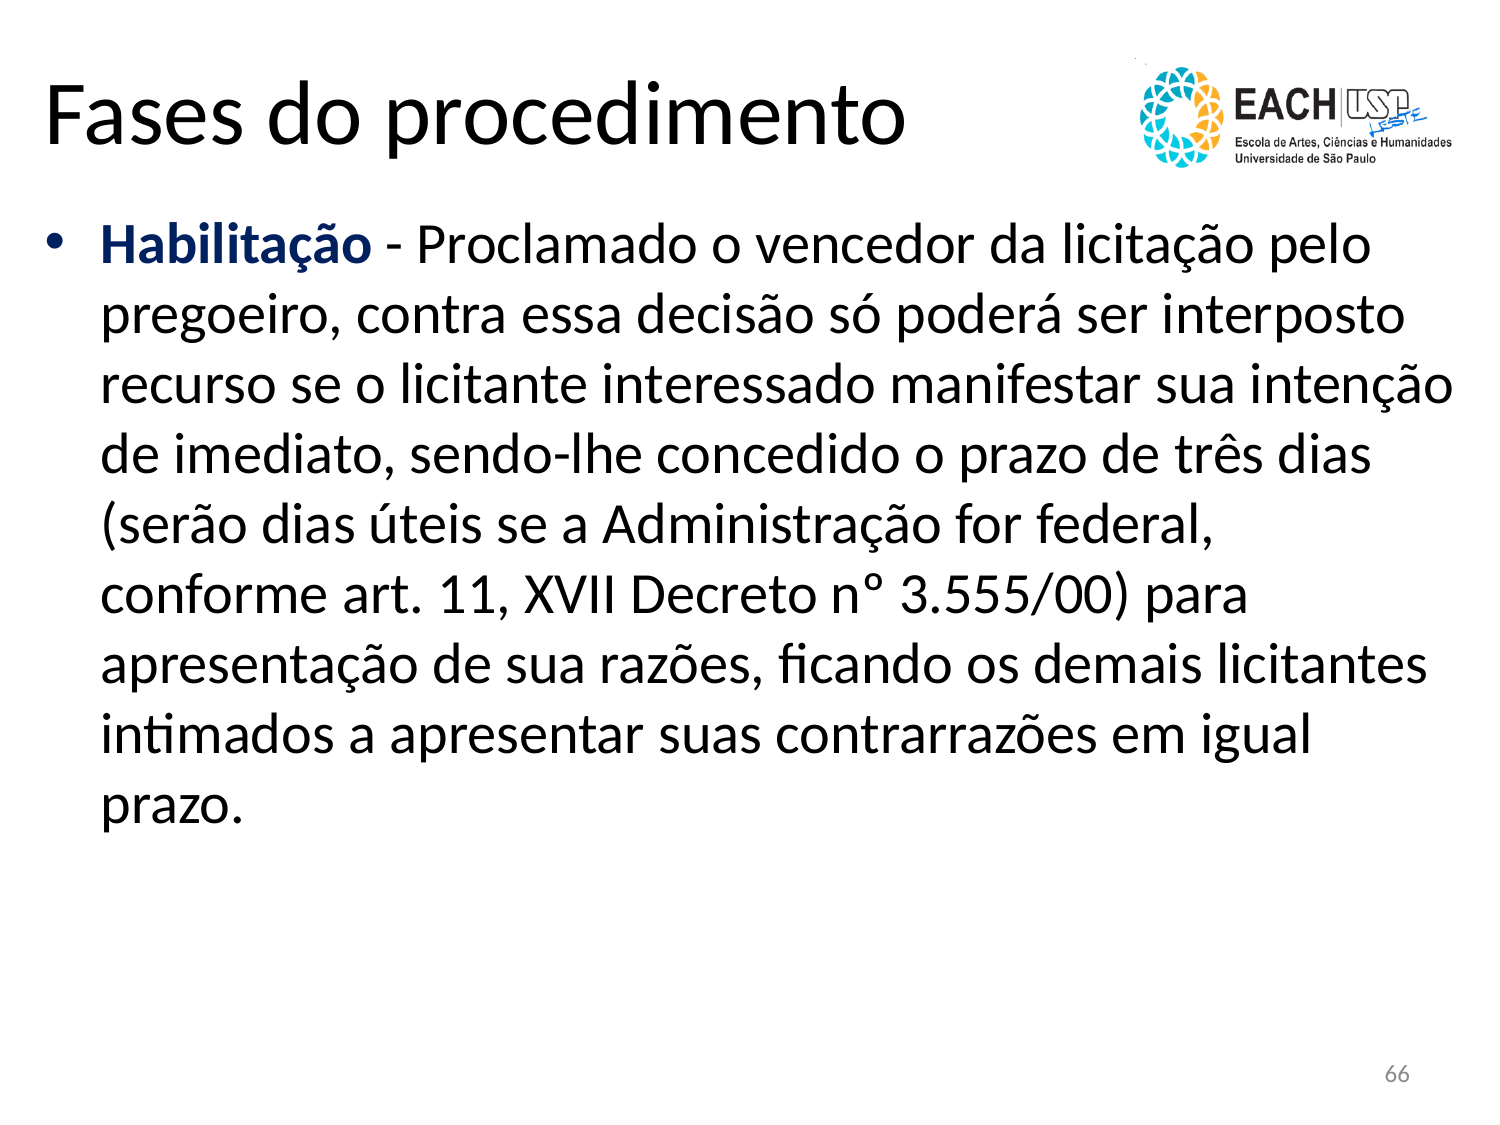

# Fases do procedimento
Habilitação - Proclamado o vencedor da licitação pelo pregoeiro, contra essa decisão só poderá ser interposto recurso se o licitante interessado manifestar sua intenção de imediato, sendo-lhe concedido o prazo de três dias (serão dias úteis se a Administração for federal, conforme art. 11, XVII Decreto nº 3.555/00) para apresentação de sua razões, ficando os demais licitantes intimados a apresentar suas contrarrazões em igual prazo.